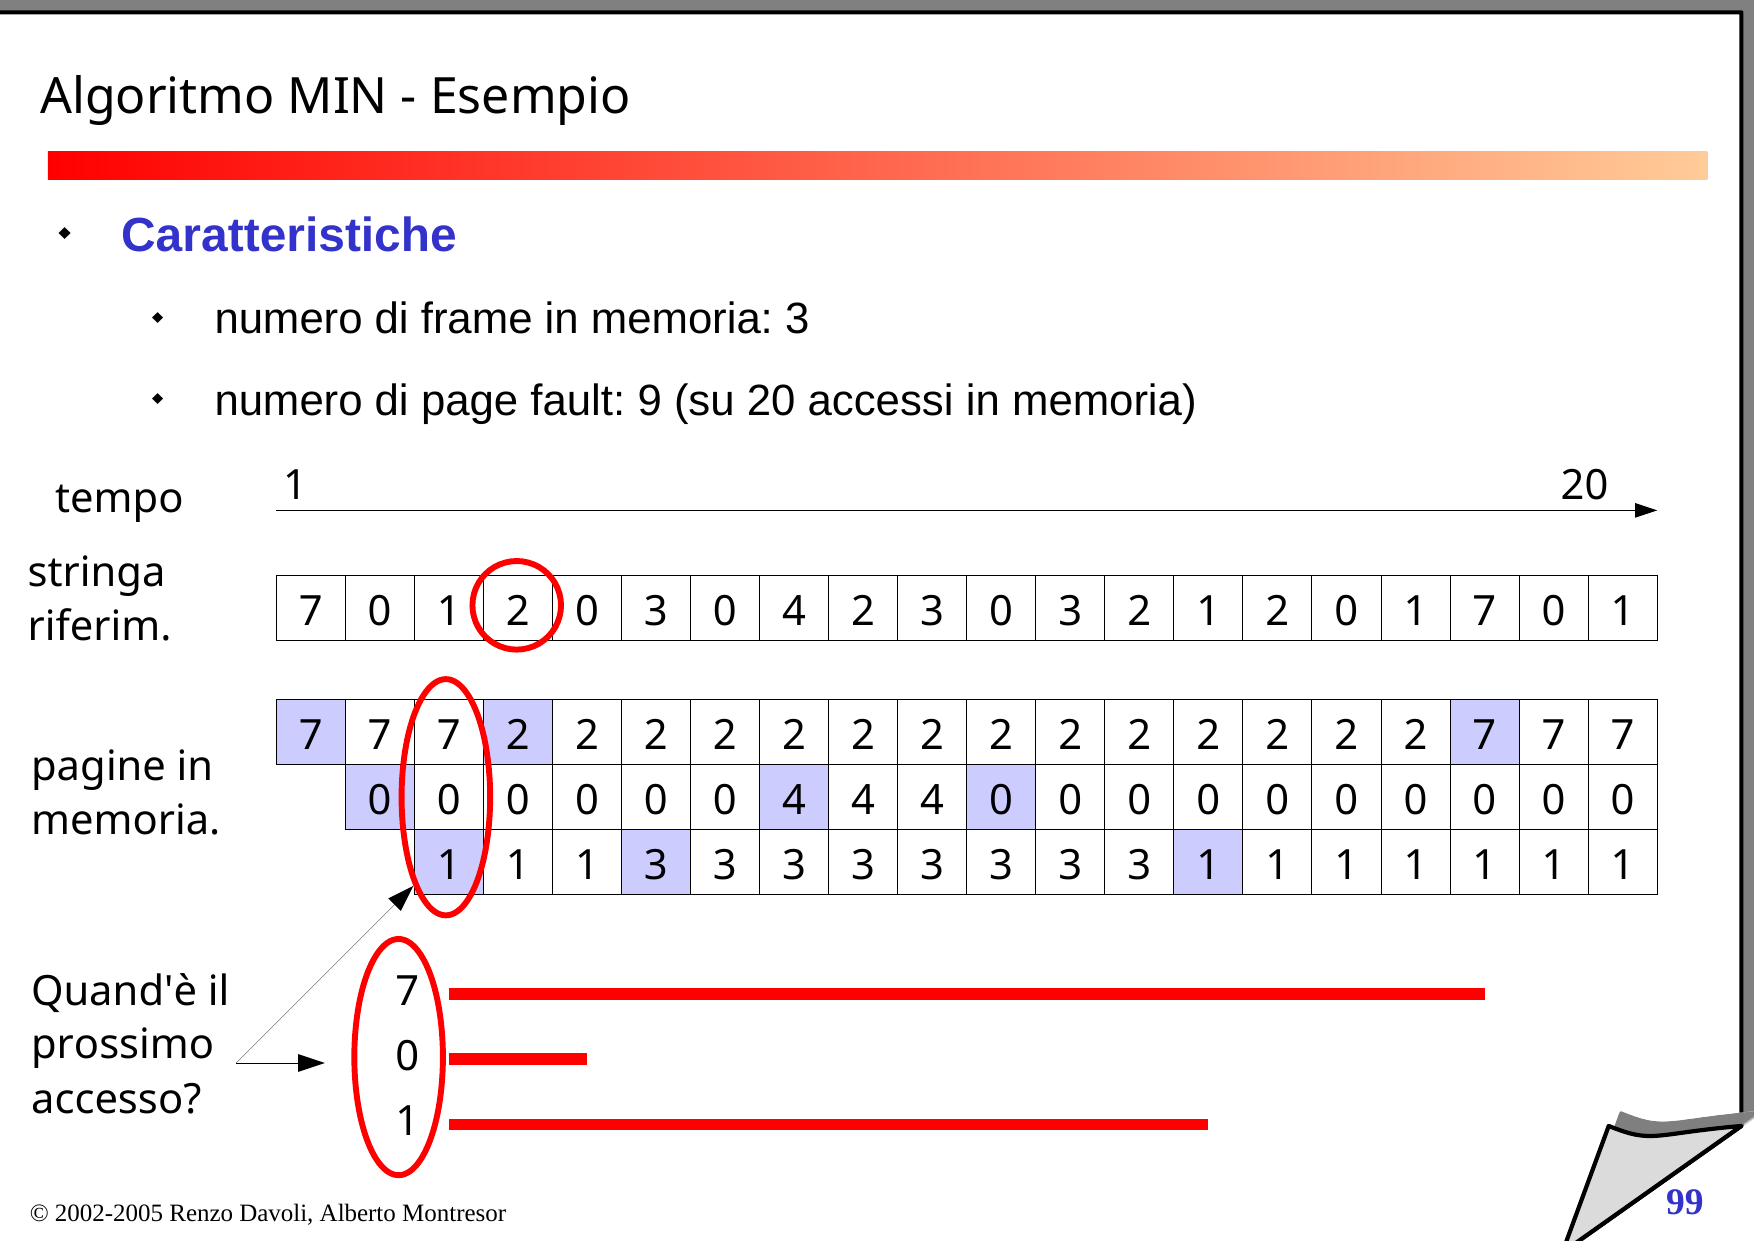

# Algoritmo MIN - Esempio
Caratteristiche
numero di frame in memoria: 3
numero di page fault: 9 (su 20 accessi in memoria)
1
20
tempo
stringa
riferim.
7
0
1
2
0
3
0
4
2
3
0
3
2
1
2
0
1
7
0
1
7
7
7
2
2
2
2
2
2
2
2
2
2
2
2
2
2
7
7
7
pagine in
memoria.
0
0
0
0
0
0
4
4
4
0
0
0
0
0
0
0
0
0
0
1
1
1
3
3
3
3
3
3
3
3
1
1
1
1
1
1
1
7
Quand'è il
prossimo
accesso?
0
1